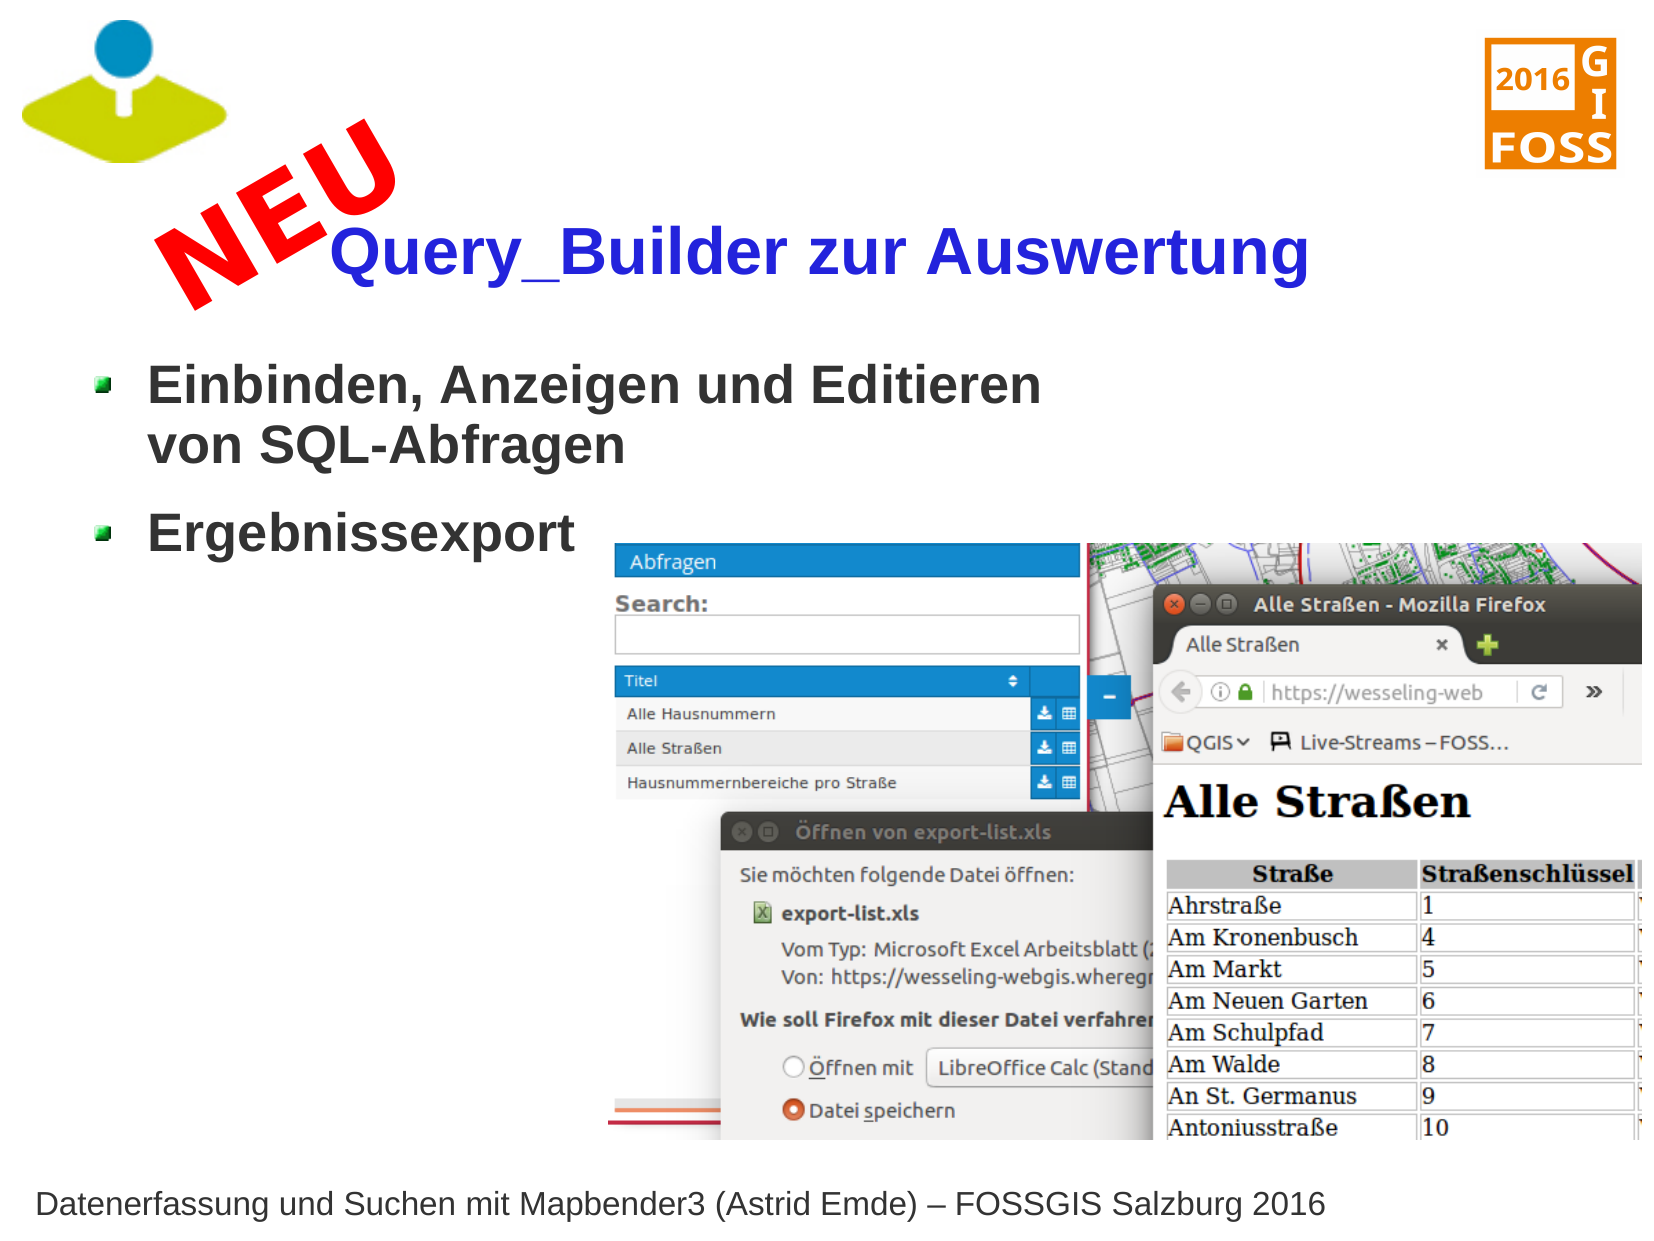

NEU
# Query_Builder zur Auswertung
Einbinden, Anzeigen und Editieren von SQL-Abfragen
Ergebnissexport